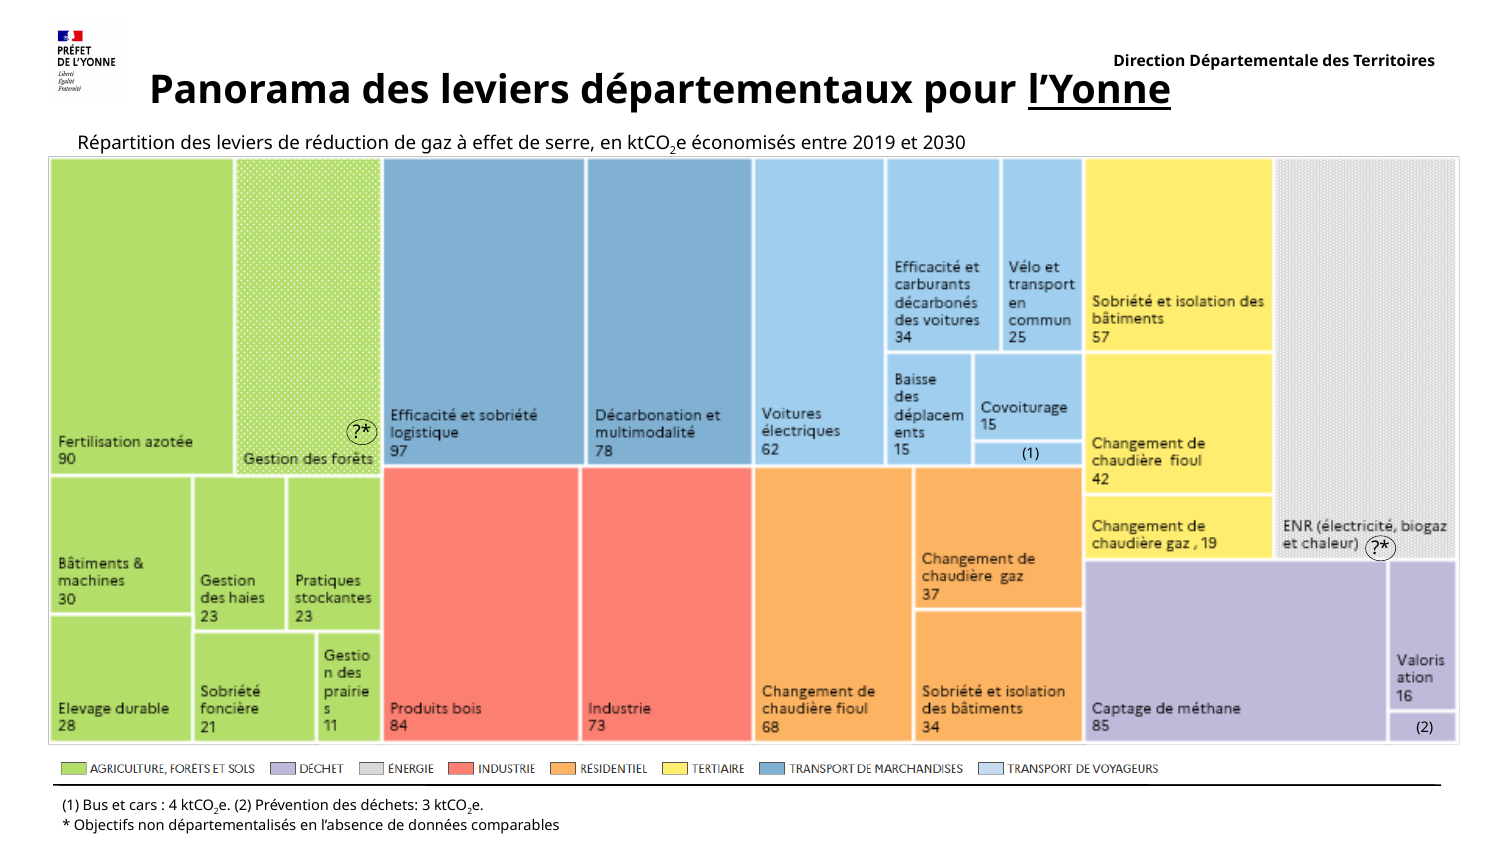

Direction Départementale des Territoires
Panorama des leviers départementaux pour l’Yonne
Répartition des leviers de réduction de gaz à effet de serre, en ktCO2e économisés entre 2019 et 2030
?*
(1)
?*
(2)
26
(1) Bus et cars : 4 ktCO2e. (2) Prévention des déchets: 3 ktCO2e.
* Objectifs non départementalisés en l’absence de données comparables